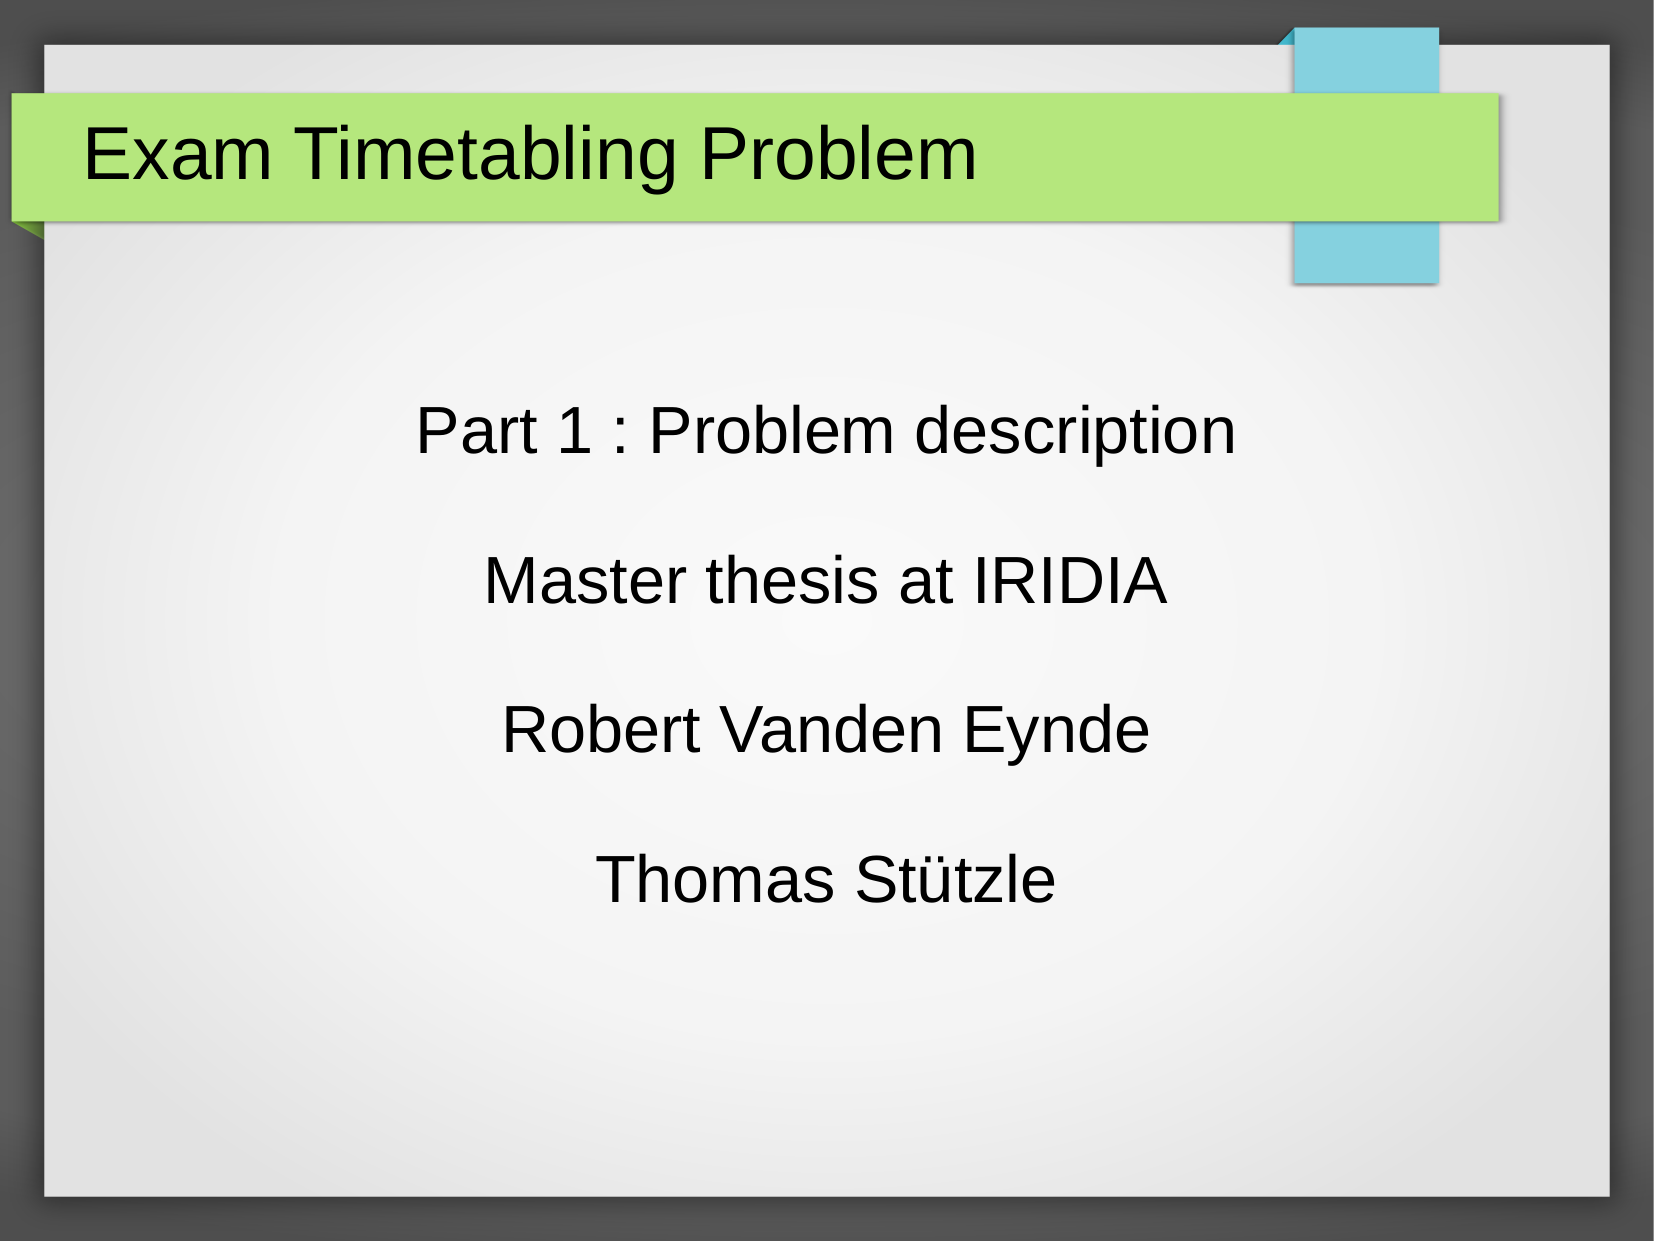

# Exam Timetabling Problem
Part 1 : Problem description
Master thesis at IRIDIA
Robert Vanden Eynde
Thomas Stützle